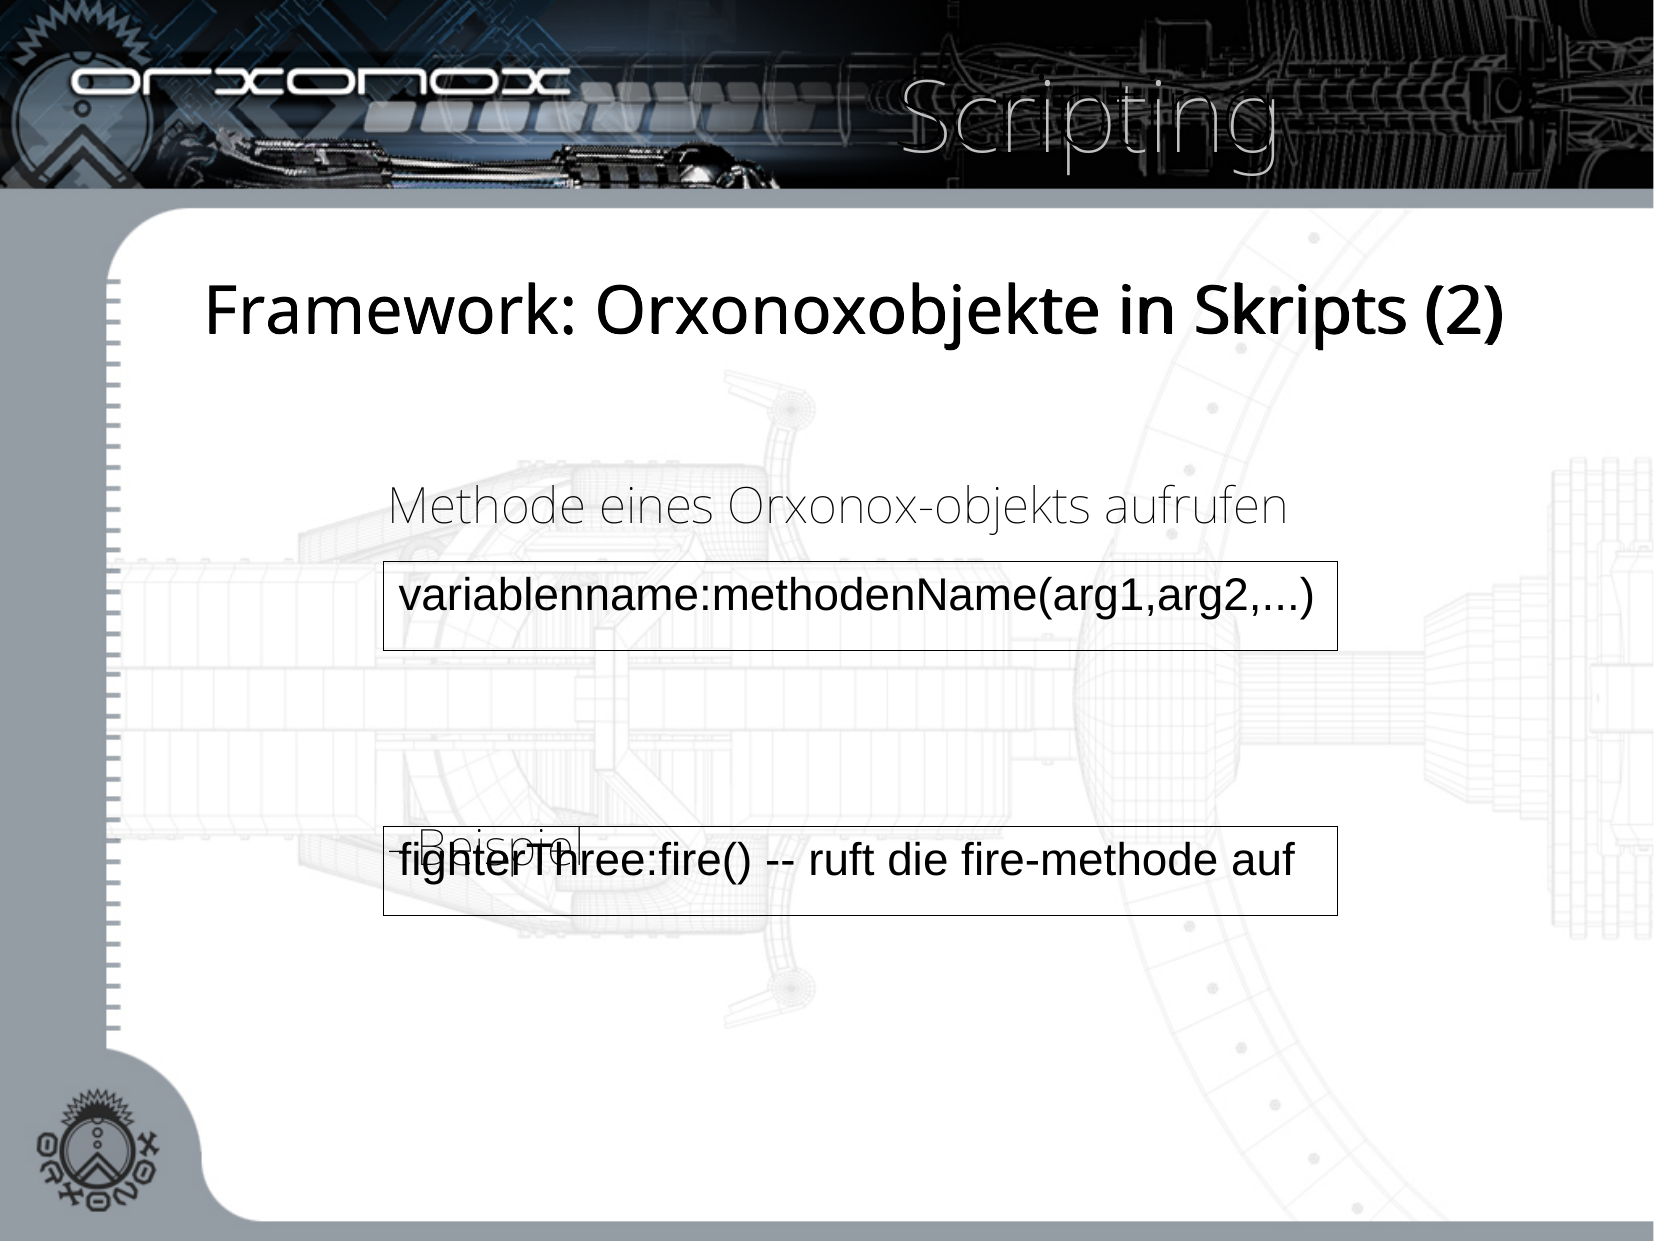

Scripting
Framework: Orxonoxobjekte in Skripts (2)
Methode eines Orxonox-objekts aufrufen
- Beispiel
variablenname:methodenName(arg1,arg2,...)
fighterThree:fire() -- ruft die fire-methode auf